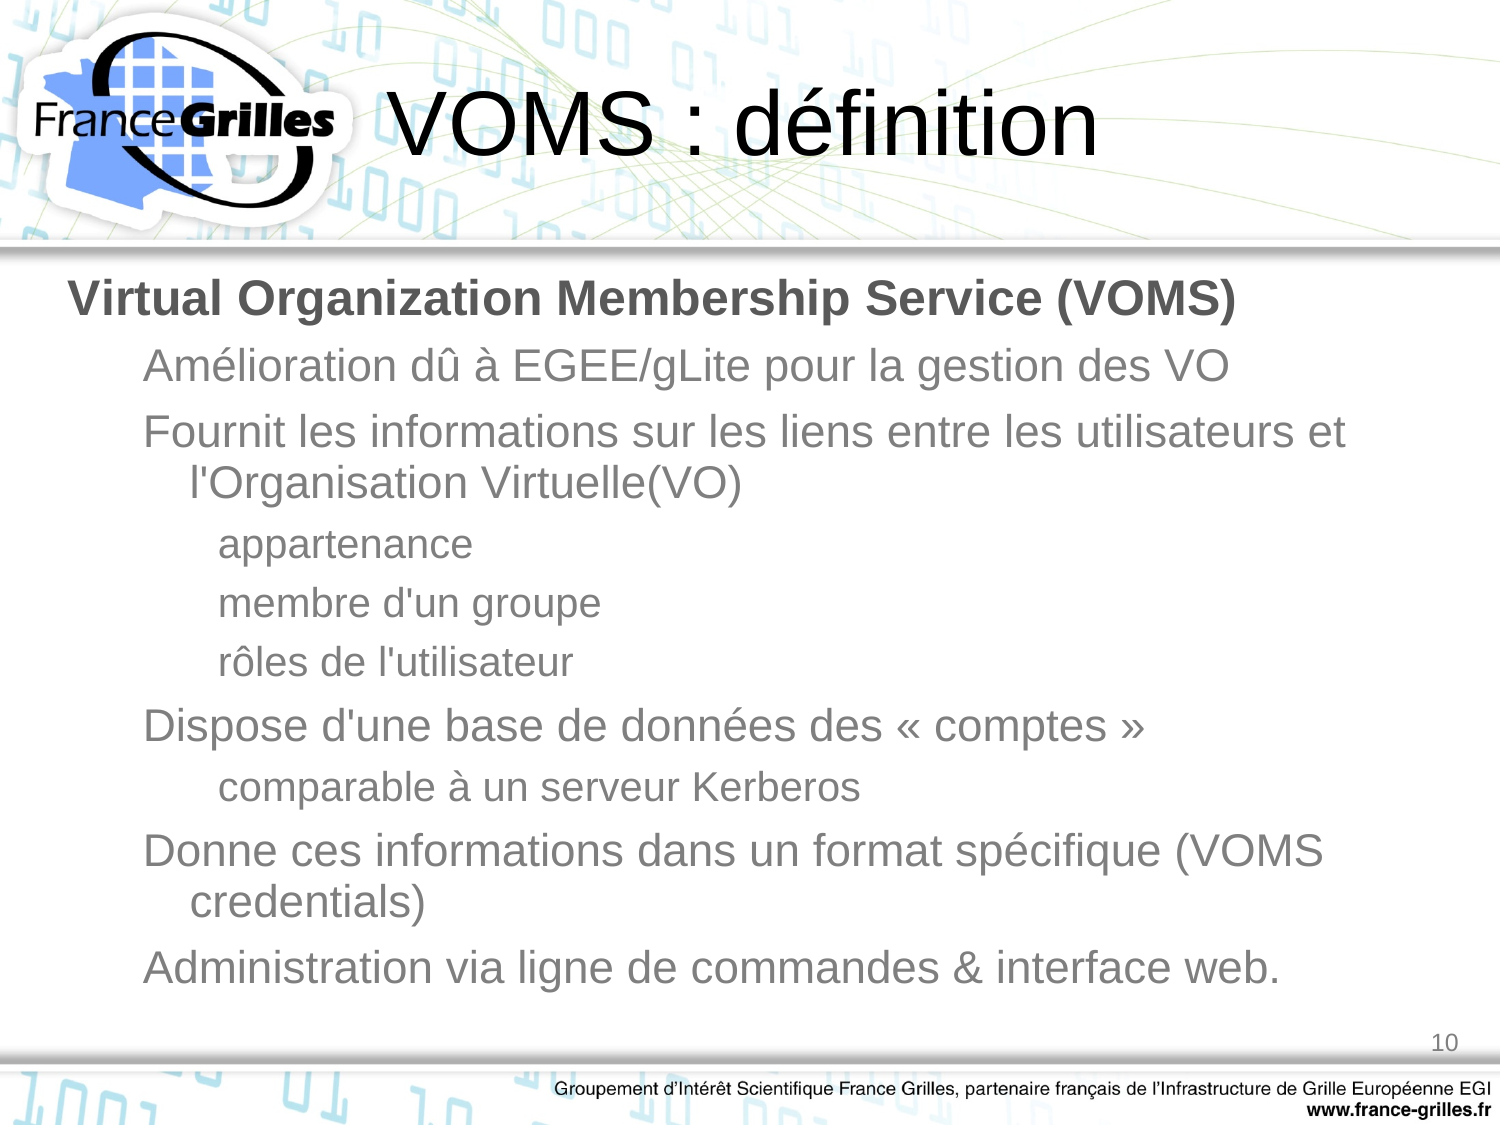

# VOMS : définition
Virtual Organization Membership Service (VOMS)
Amélioration dû à EGEE/gLite pour la gestion des VO
Fournit les informations sur les liens entre les utilisateurs et l'Organisation Virtuelle(VO)
appartenance
membre d'un groupe
rôles de l'utilisateur
Dispose d'une base de données des « comptes »
comparable à un serveur Kerberos
Donne ces informations dans un format spécifique (VOMS credentials)
Administration via ligne de commandes & interface web.
10
Introduction aux grilles